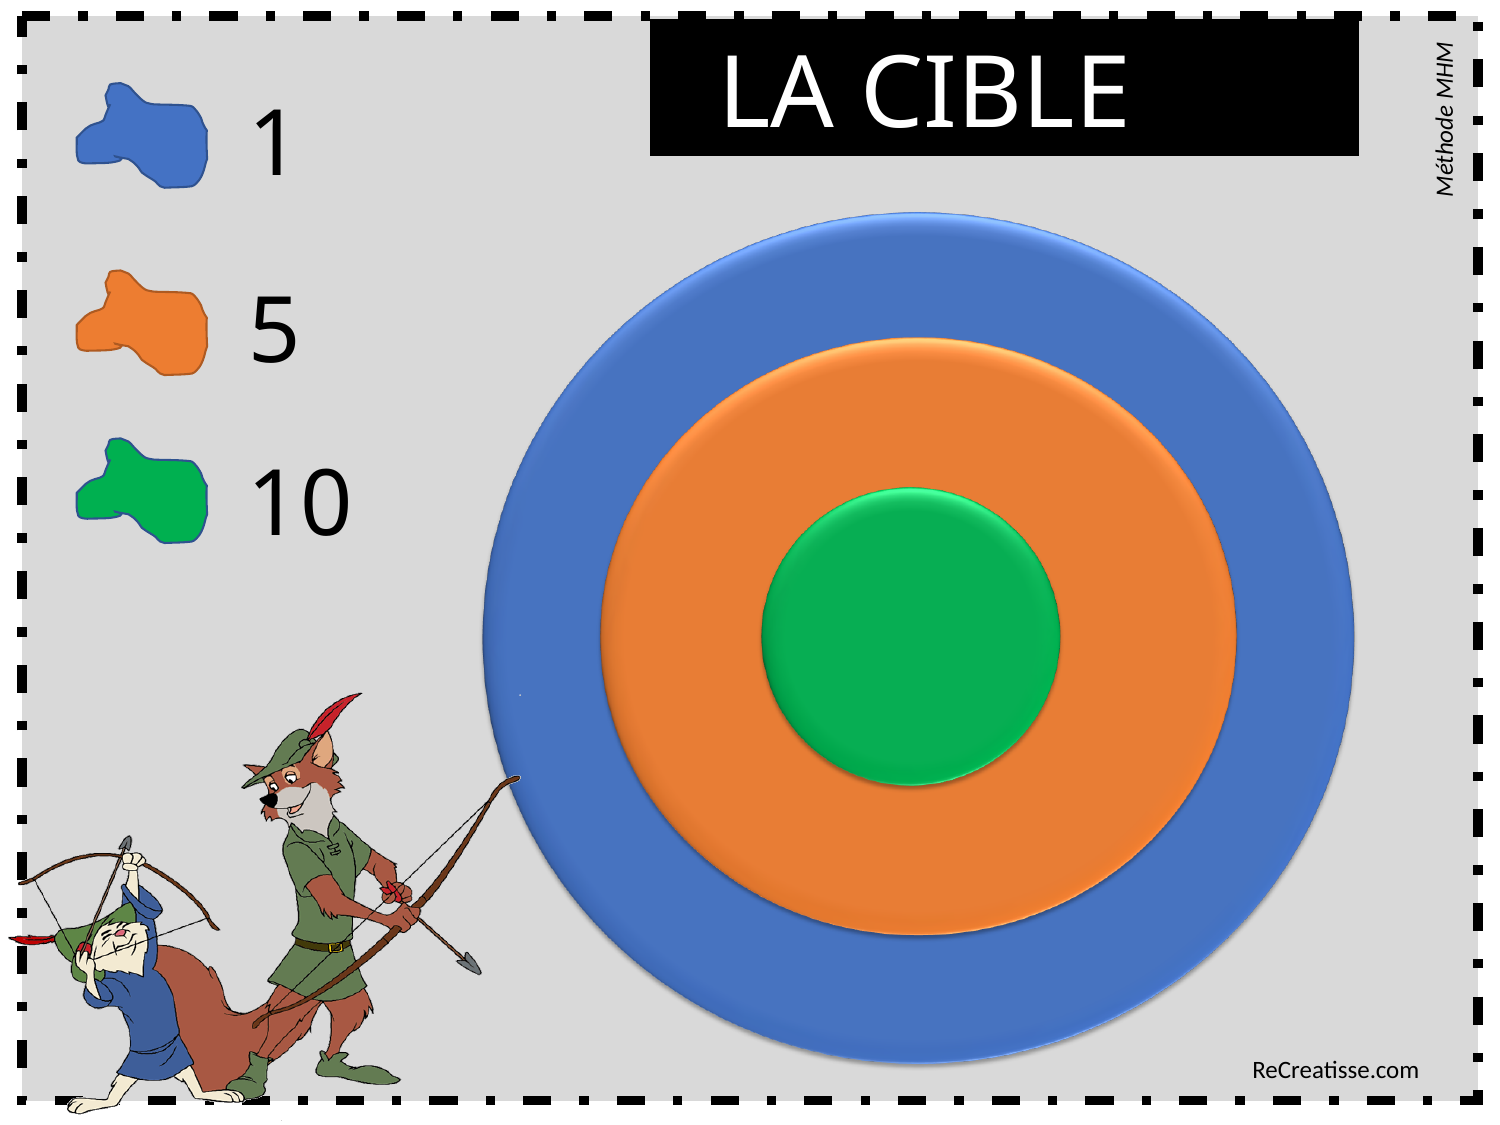

LA CIBLE
1
Méthode MHM
5
10
ReCreatisse.com